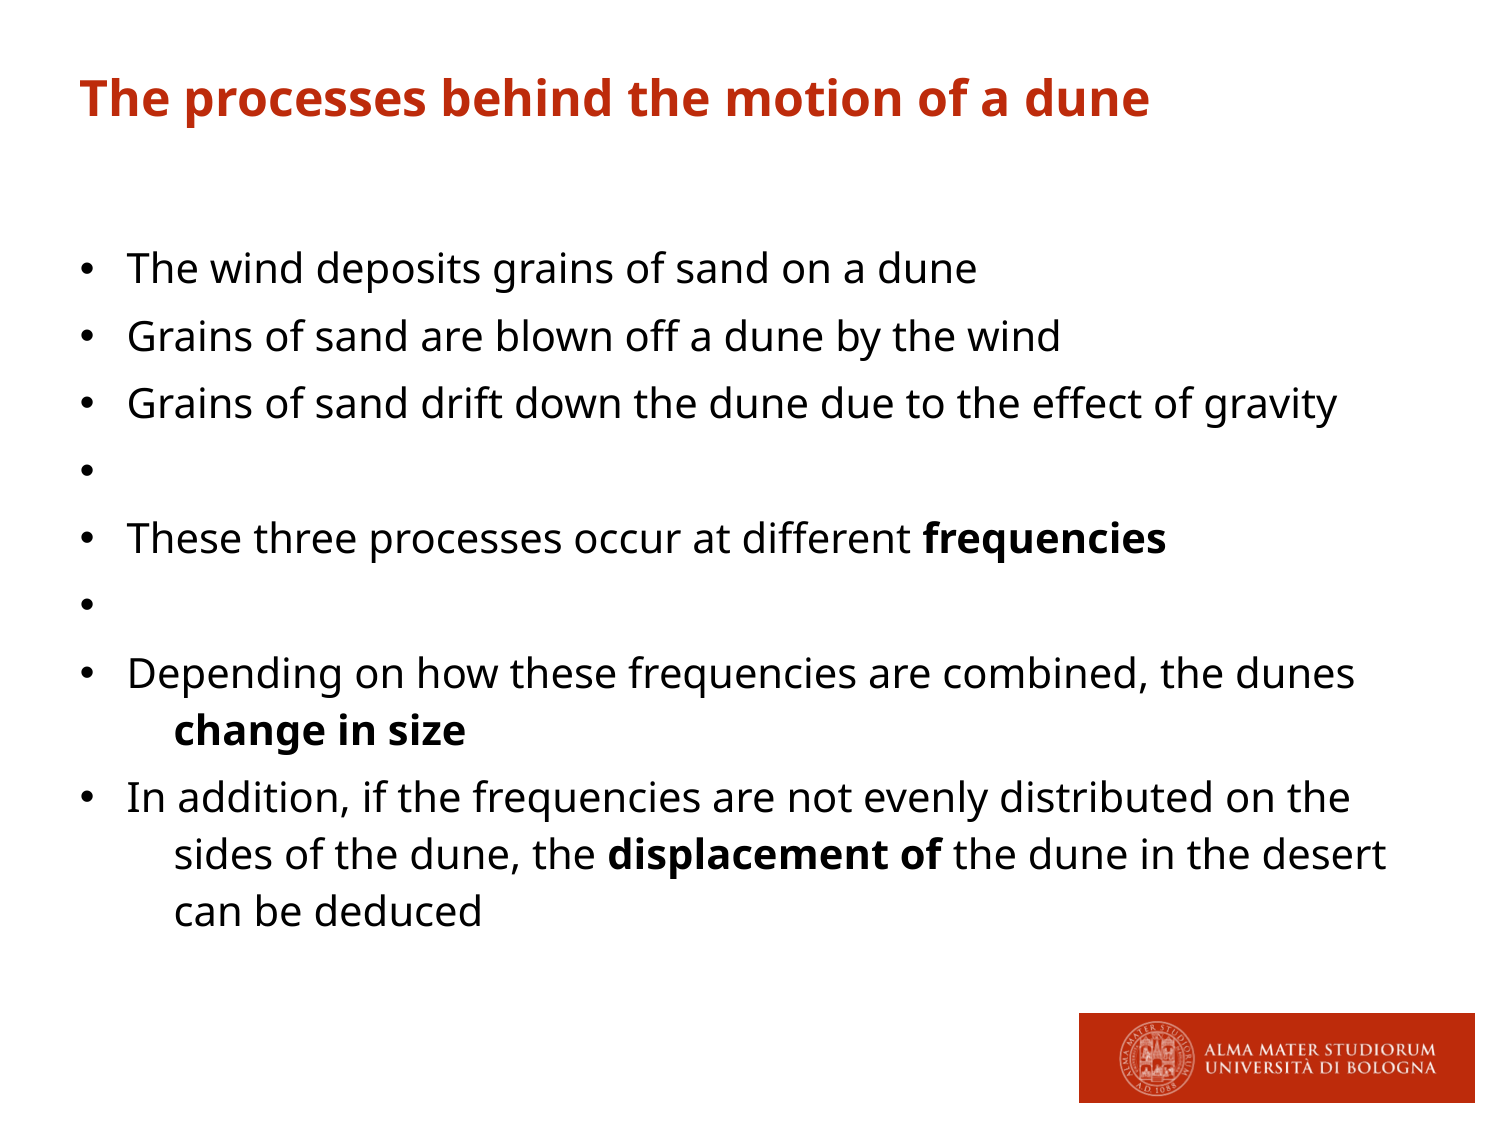

# The processes behind the motion of a dune
The wind deposits grains of sand on a dune
Grains of sand are blown off a dune by the wind
Grains of sand drift down the dune due to the effect of gravity
These three processes occur at different frequencies
Depending on how these frequencies are combined, the dunes change in size
In addition, if the frequencies are not evenly distributed on the sides of the dune, the displacement of the dune in the desert can be deduced